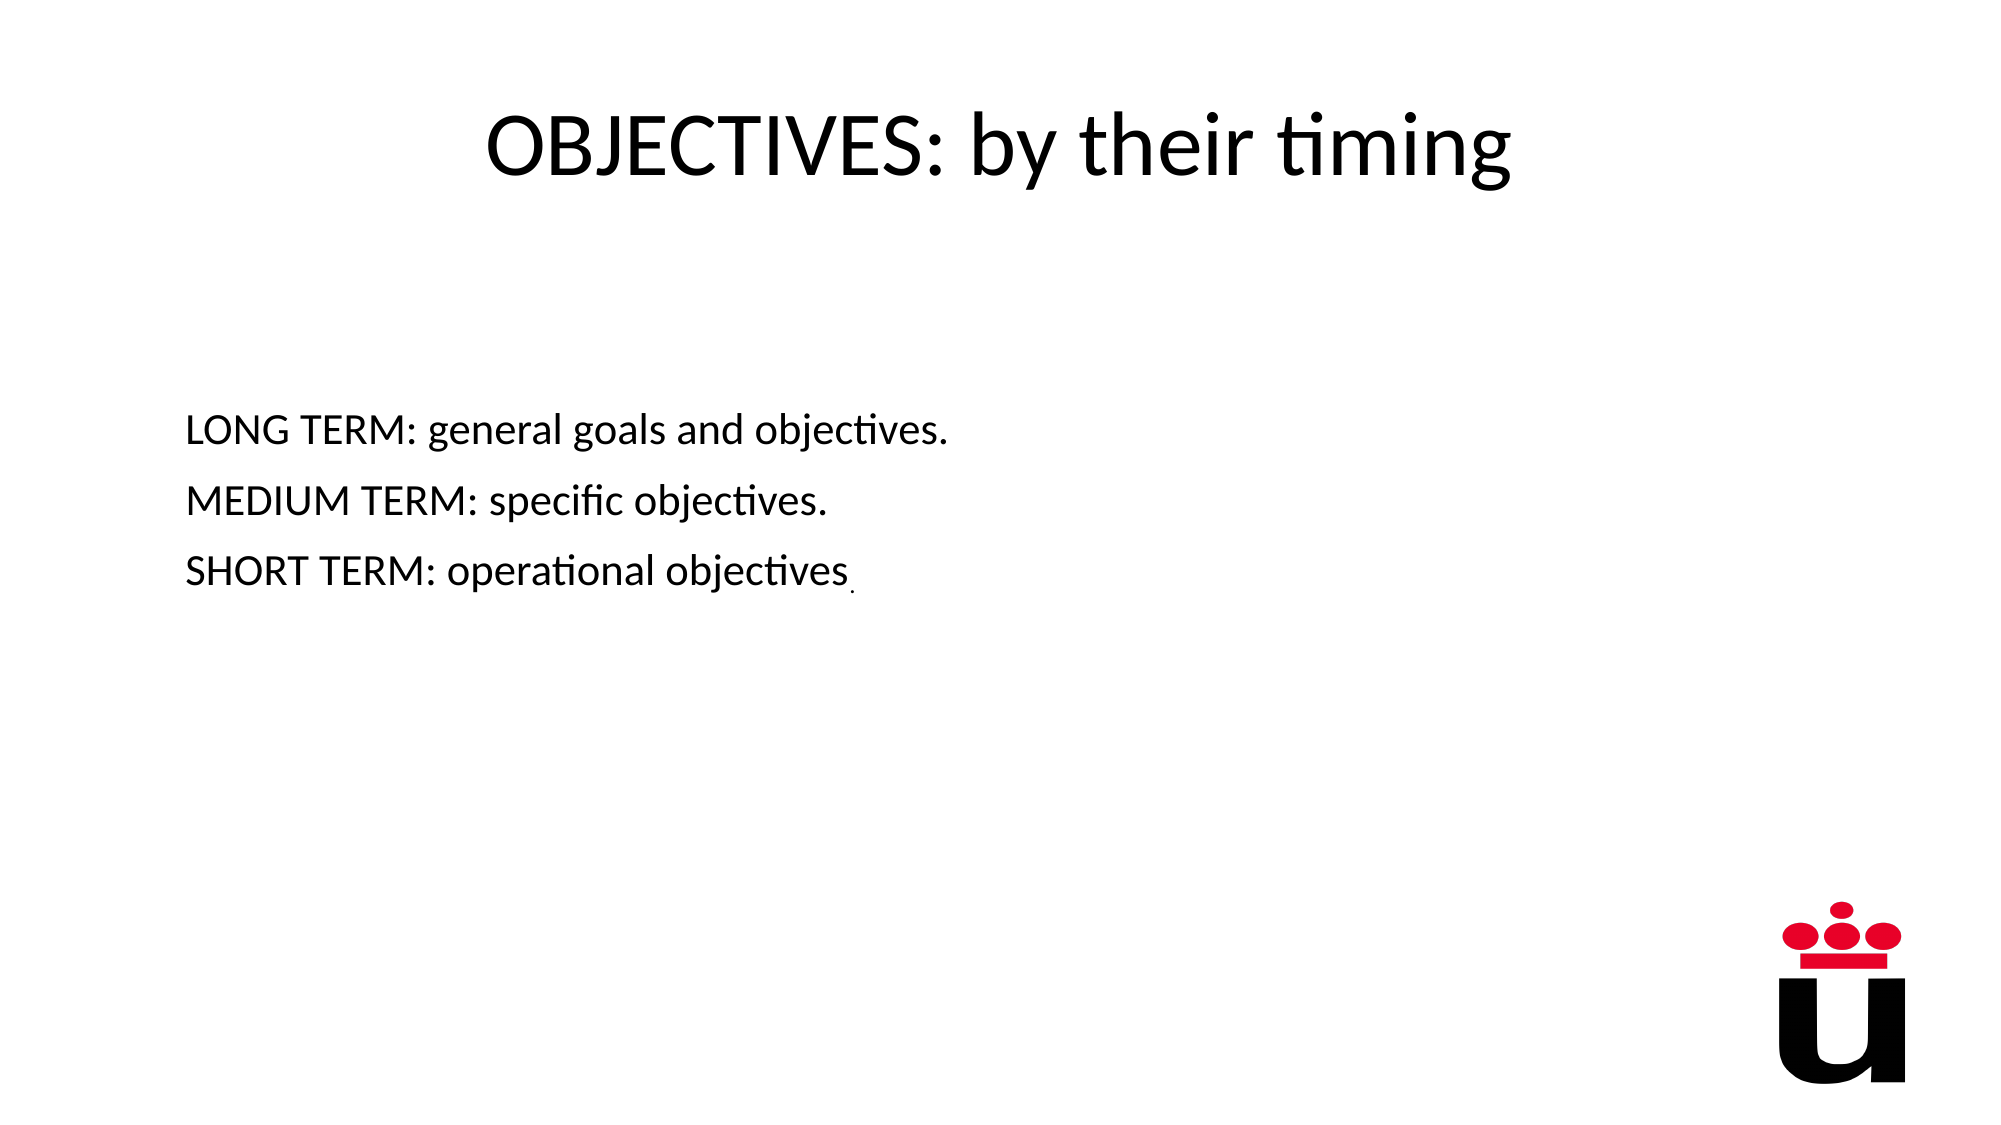

# OBJECTIVES: by their timing
LONG TERM: general goals and objectives.
MEDIUM TERM: specific objectives.
SHORT TERM: operational objectives.